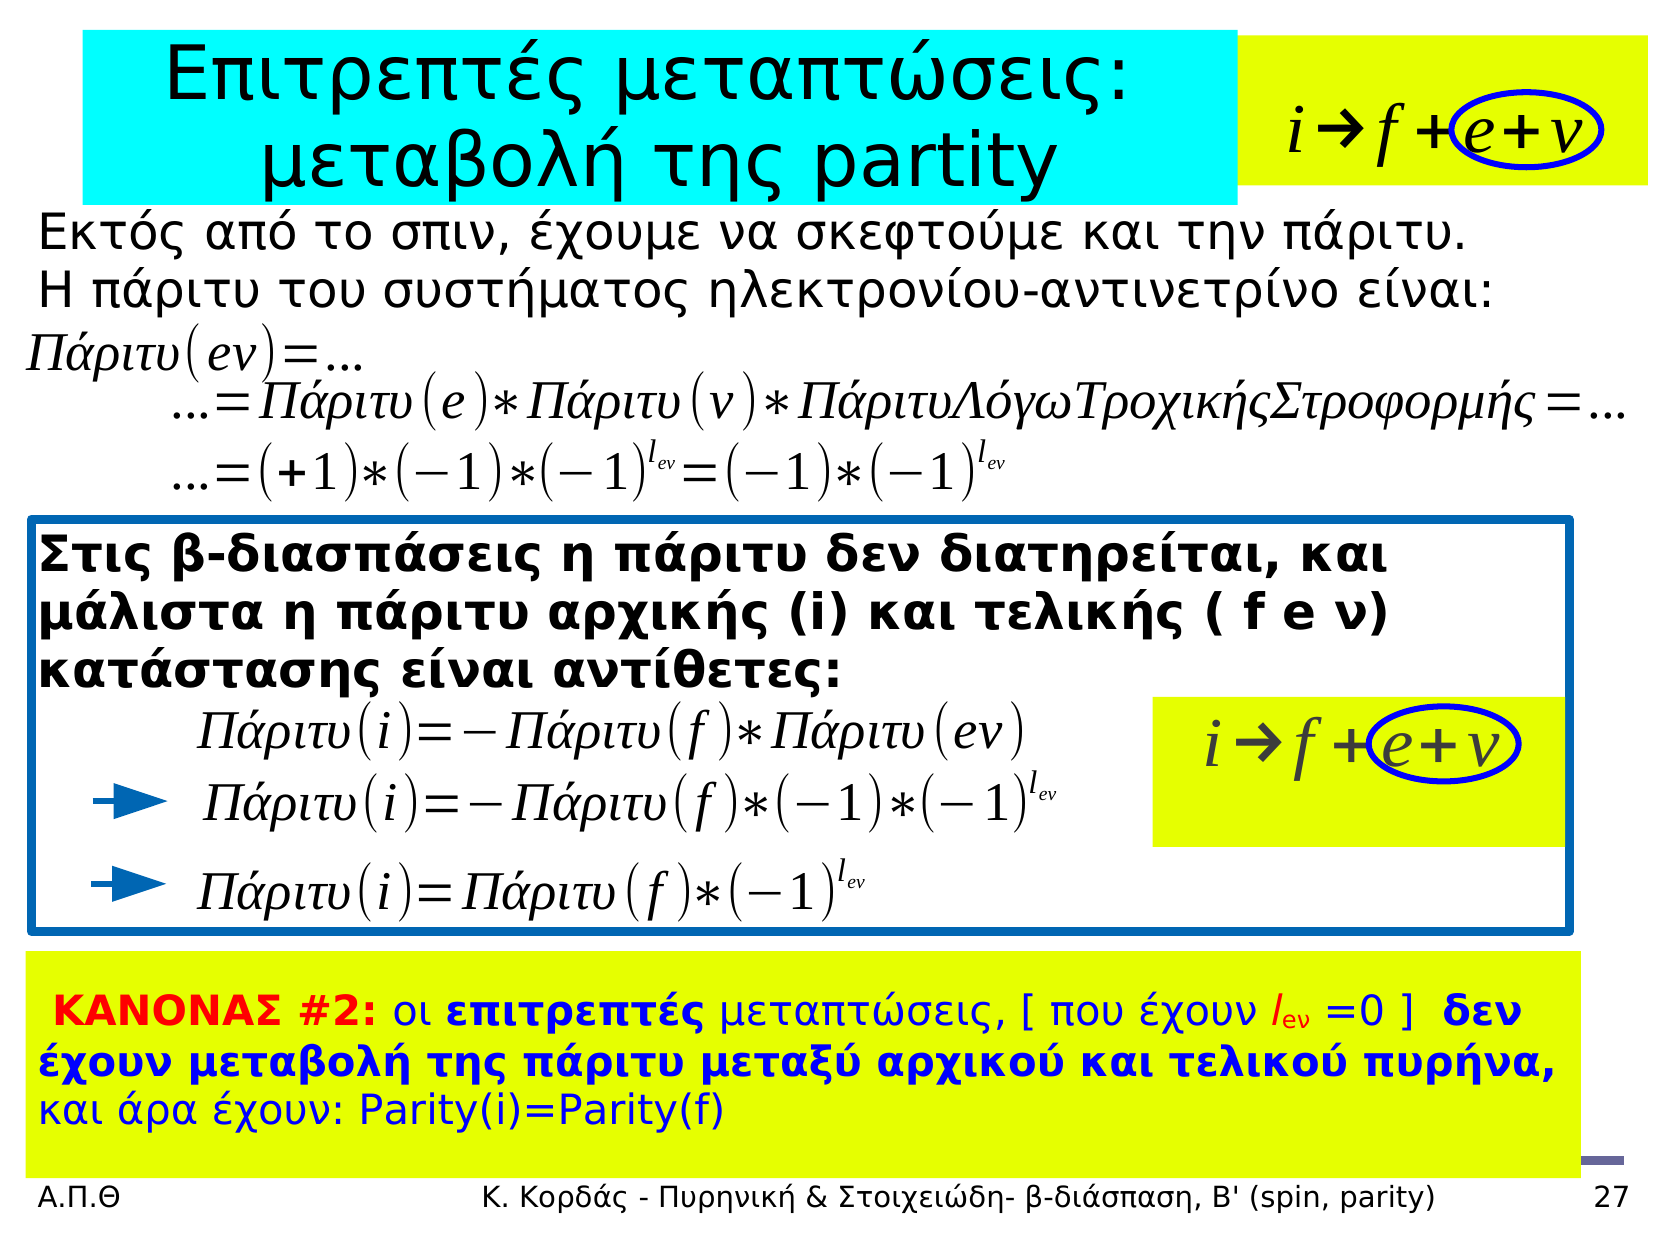

# Επιτρεπτές μεταπτώσεις: μεταβολή της partity
Εκτός από το σπιν, έχουμε να σκεφτούμε και την πάριτυ. 	 Η πάριτυ του συστήματος ηλεκτρονίου-αντινετρίνο είναι:
Στις β-διασπάσεις η πάριτυ δεν διατηρείται, και μάλιστα η πάριτυ αρχικής (i) και τελικής ( f e ν) κατάστασης είναι αντίθετες:
 ΚΑΝΟΝΑΣ #2: οι επιτρεπτές μεταπτώσεις, [ που έχουν leν =0 ] δεν έχουν μεταβολή της πάριτυ μεταξύ αρχικού και τελικού πυρήνα, και άρα έχουν: Parity(i)=Parity(f)
Α.Π.Θ
Κ. Κορδάς - Πυρηνική & Στοιχειώδη- β-διάσπαση, B' (spin, parity)
27
ﾨ